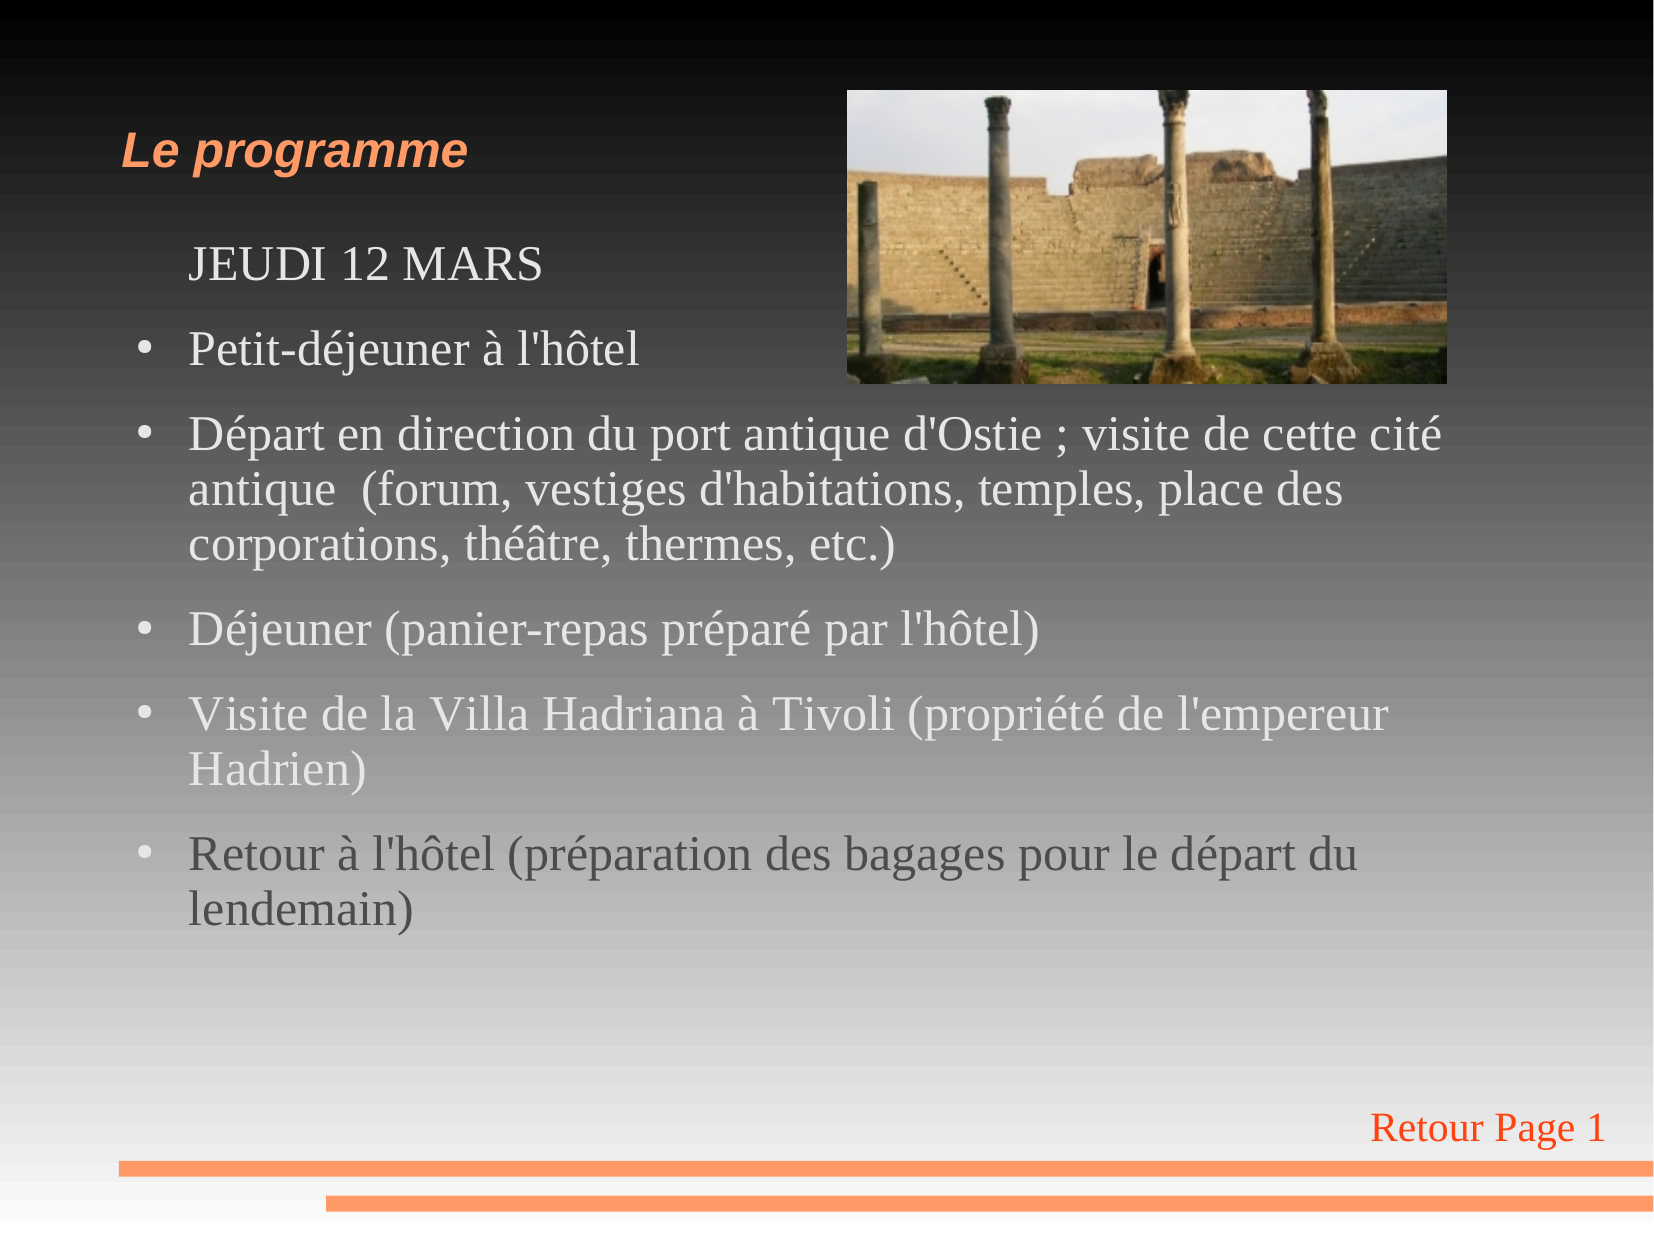

# Le programme
JEUDI 12 MARS
Petit-déjeuner à l'hôtel
Départ en direction du port antique d'Ostie ; visite de cette cité antique (forum, vestiges d'habitations, temples, place des corporations, théâtre, thermes, etc.)
Déjeuner (panier-repas préparé par l'hôtel)
Visite de la Villa Hadriana à Tivoli (propriété de l'empereur Hadrien)
Retour à l'hôtel (préparation des bagages pour le départ du lendemain)
Retour Page 1